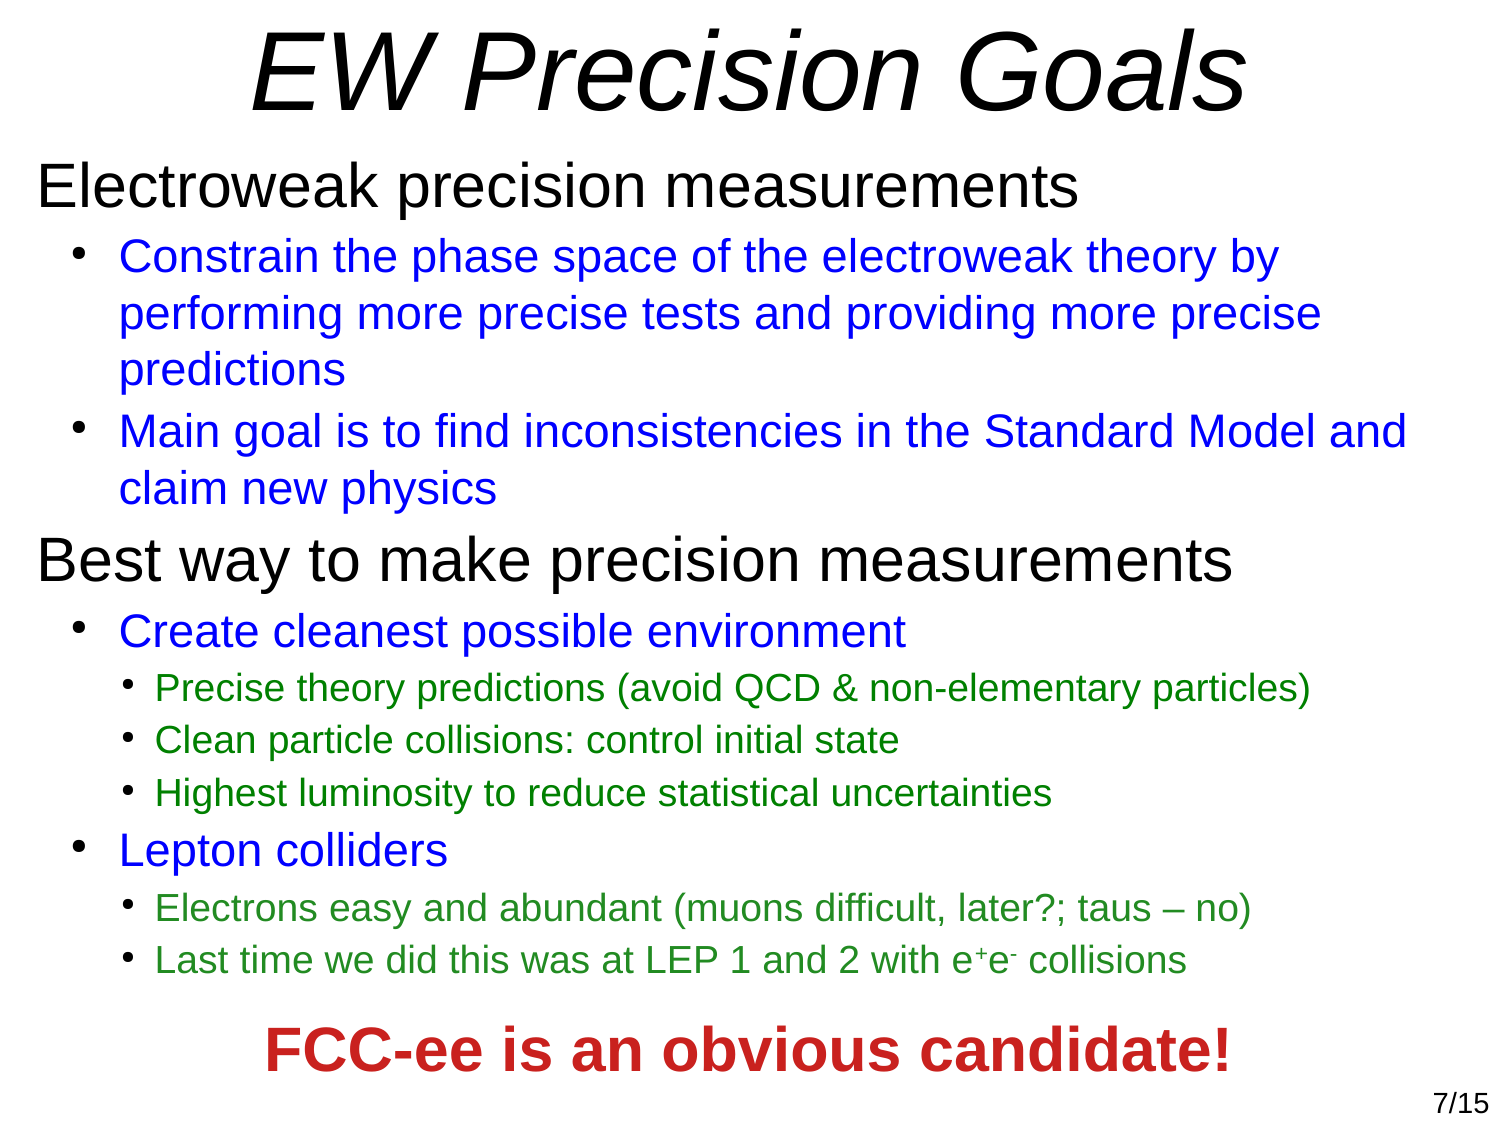

EW Precision Goals
# Electroweak precision measurements
Constrain the phase space of the electroweak theory by performing more precise tests and providing more precise predictions
Main goal is to find inconsistencies in the Standard Model and claim new physics
Best way to make precision measurements
Create cleanest possible environment
Precise theory predictions (avoid QCD & non-elementary particles)
Clean particle collisions: control initial state
Highest luminosity to reduce statistical uncertainties
Lepton colliders
Electrons easy and abundant (muons difficult, later?; taus – no)
Last time we did this was at LEP 1 and 2 with e+e- collisions
FCC-ee is an obvious candidate!